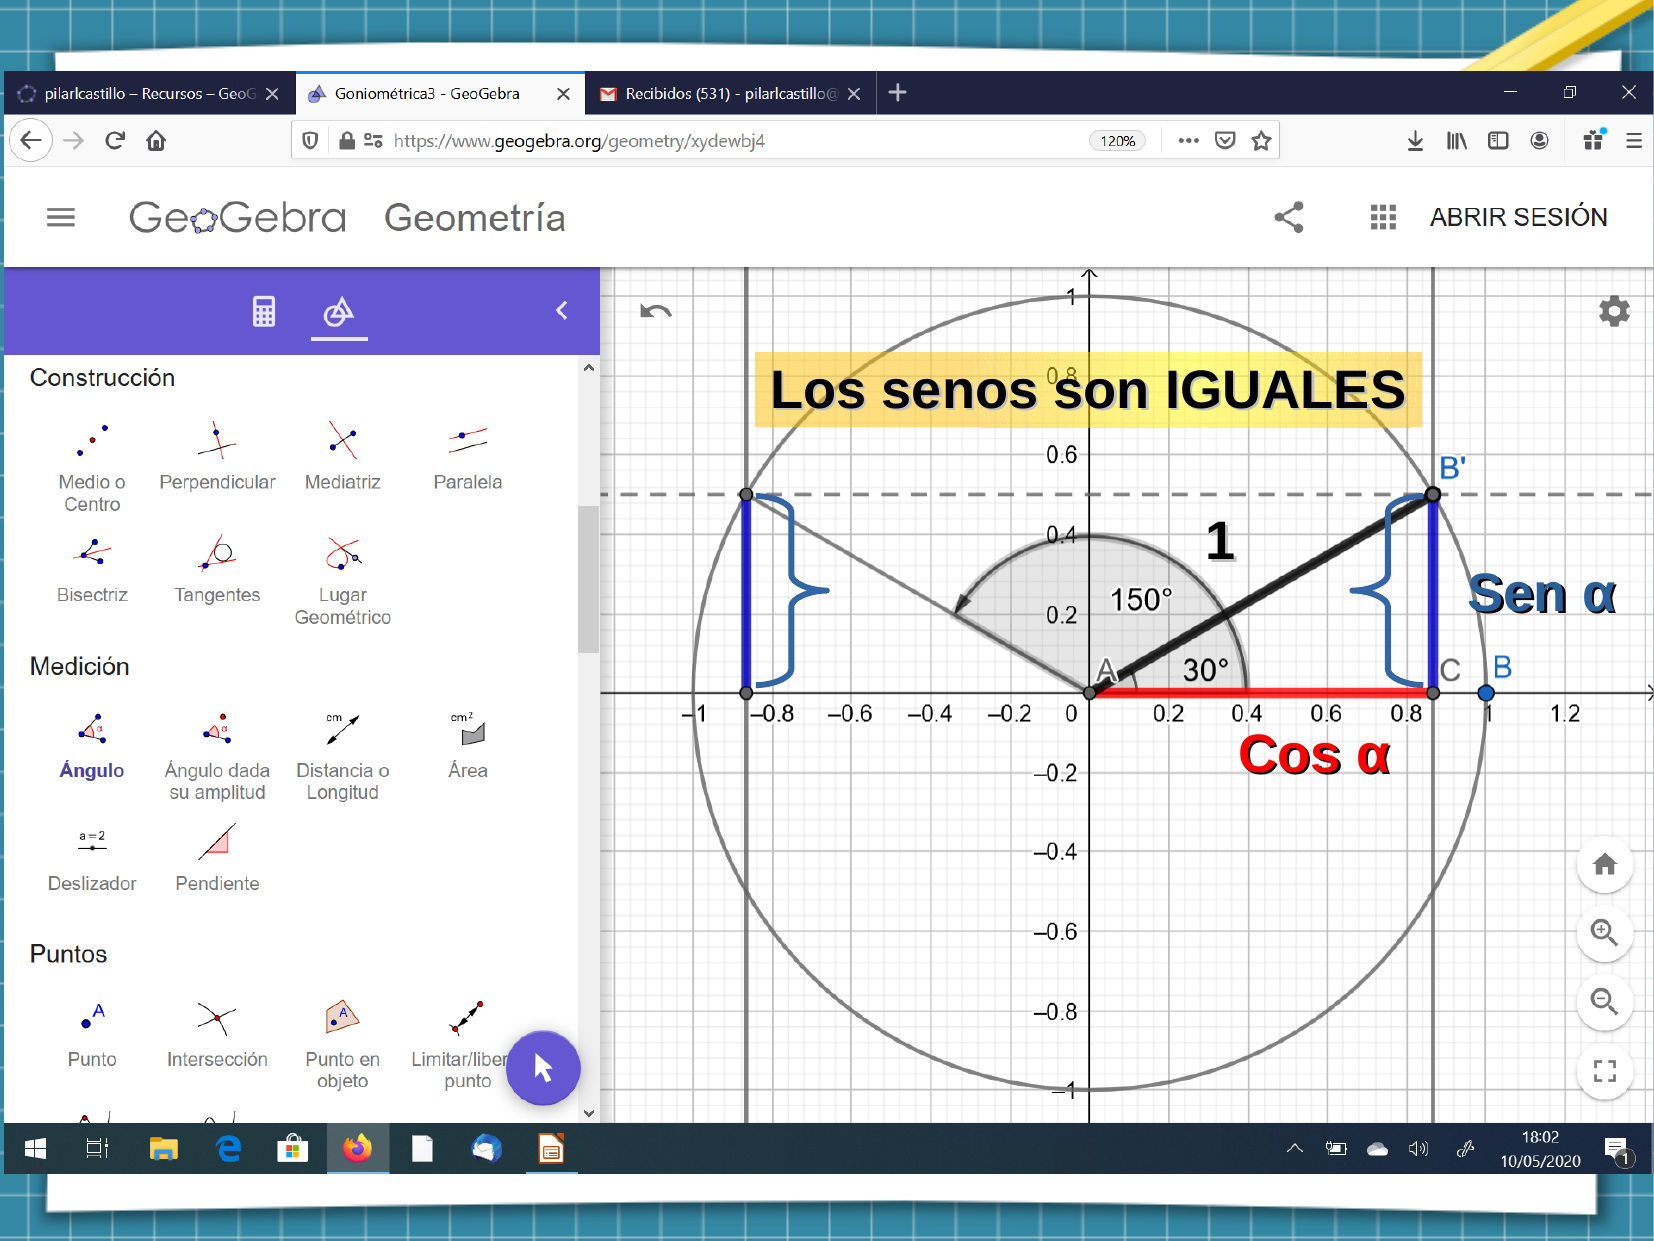

Los senos son IGUALES
1
Sen α
Cos α